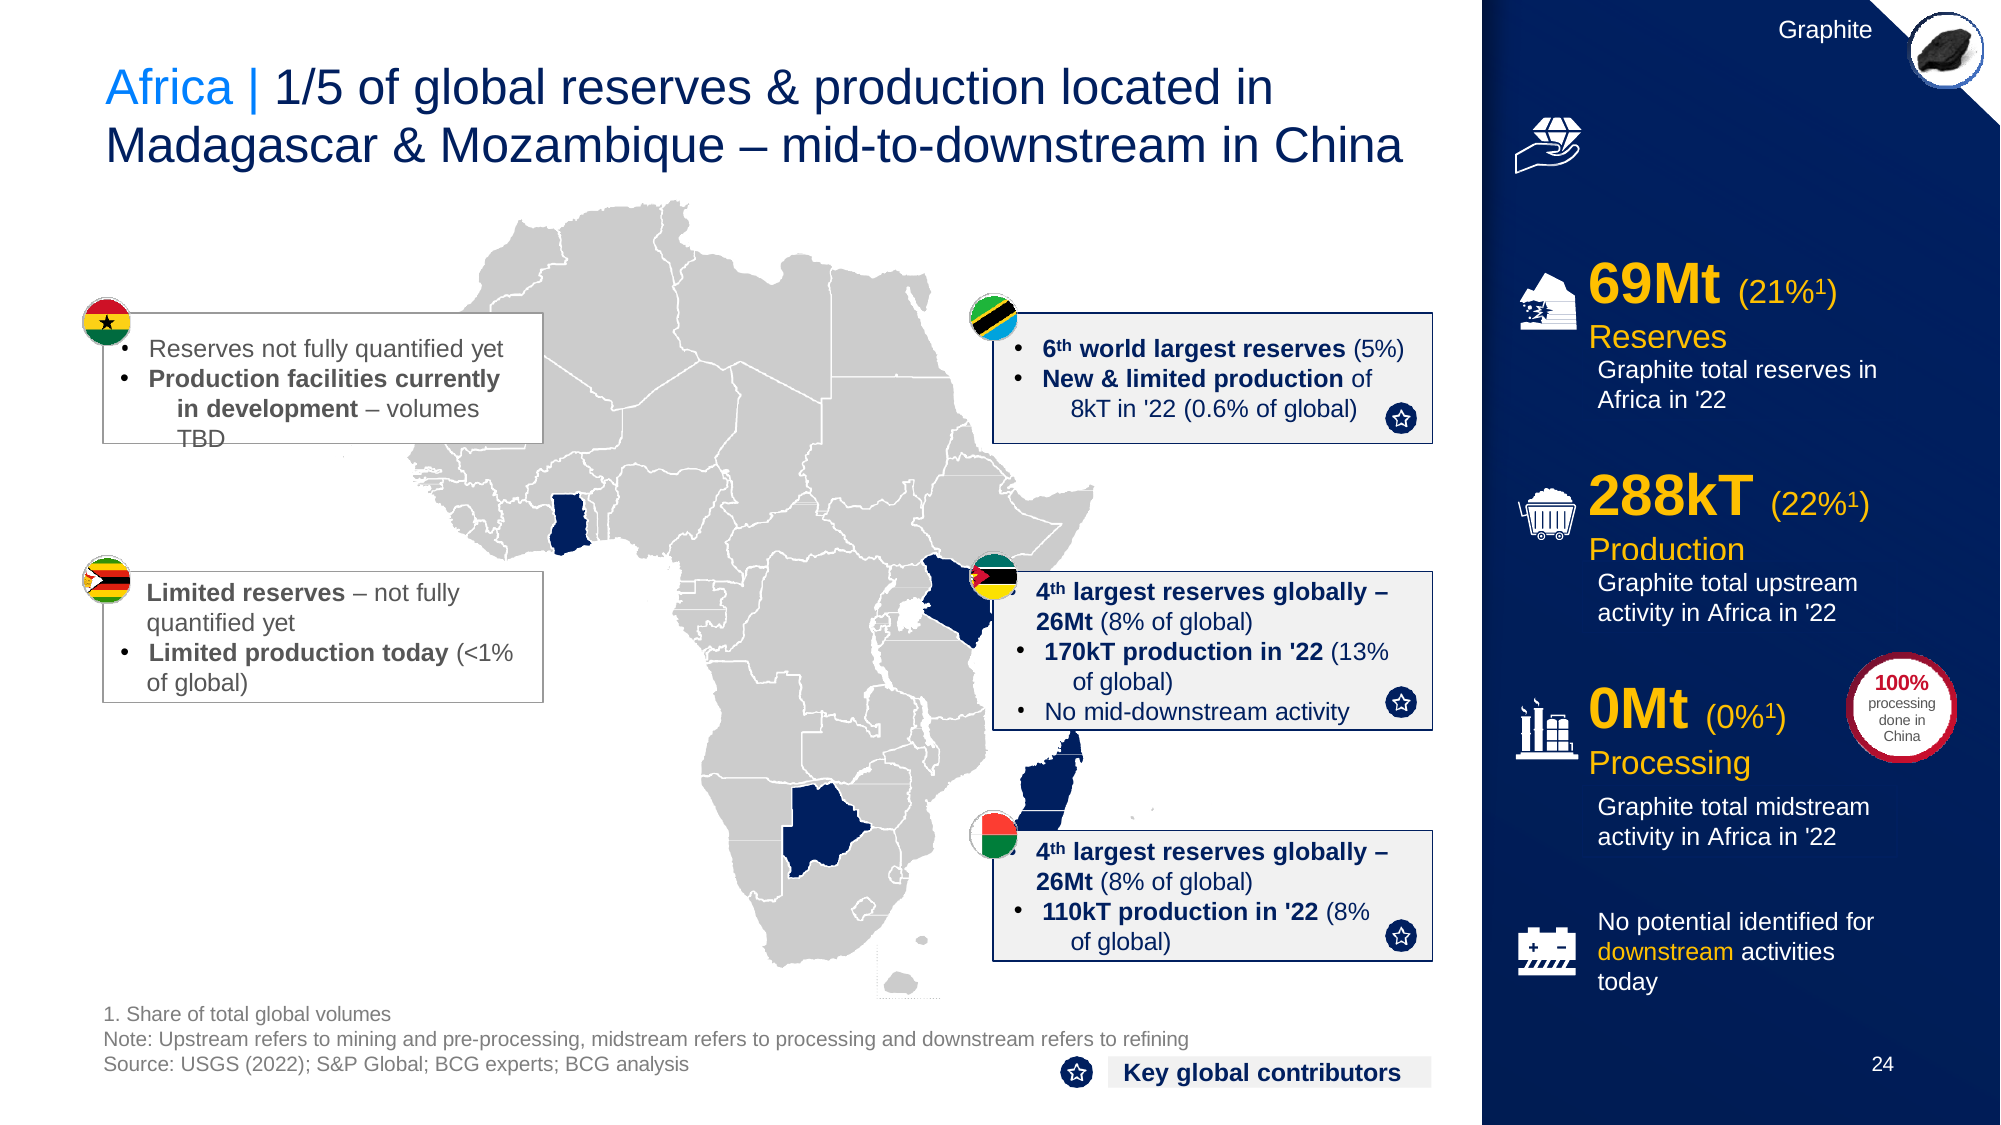

Graphite
# Africa | 1/5 of global reserves & production located in
Madagascar & Mozambique – mid-to-downstream in China
69Mt (21%1)
Reserves
Reserves not fully quantified yet
Production facilities currently in development – volumes TBD
6th world largest reserves (5%)
New & limited production of 8kT in '22 (0.6% of global)
Graphite total reserves in Africa in '22
288kT (22%1)
Production
Graphite total upstream activity in Africa in '22
4th largest reserves globally –
26Mt (8% of global)
170kT production in '22 (13% of global)
No mid-downstream activity
Limited reserves – not fully quantified yet
Limited production today (<1%
of global)
•
•
100%
processing done in China
0Mt (0% )
1
Processing
Graphite total midstream activity in Africa in '22
4th largest reserves globally –
26Mt (8% of global)
110kT production in '22 (8% of global)
•
No potential identified for downstream activities today
1. Share of total global volumes
Note: Upstream refers to mining and pre-processing, midstream refers to processing and downstream refers to refining
24
Source: USGS (2022); S&P Global; BCG experts; BCG analysis
Key global contributors